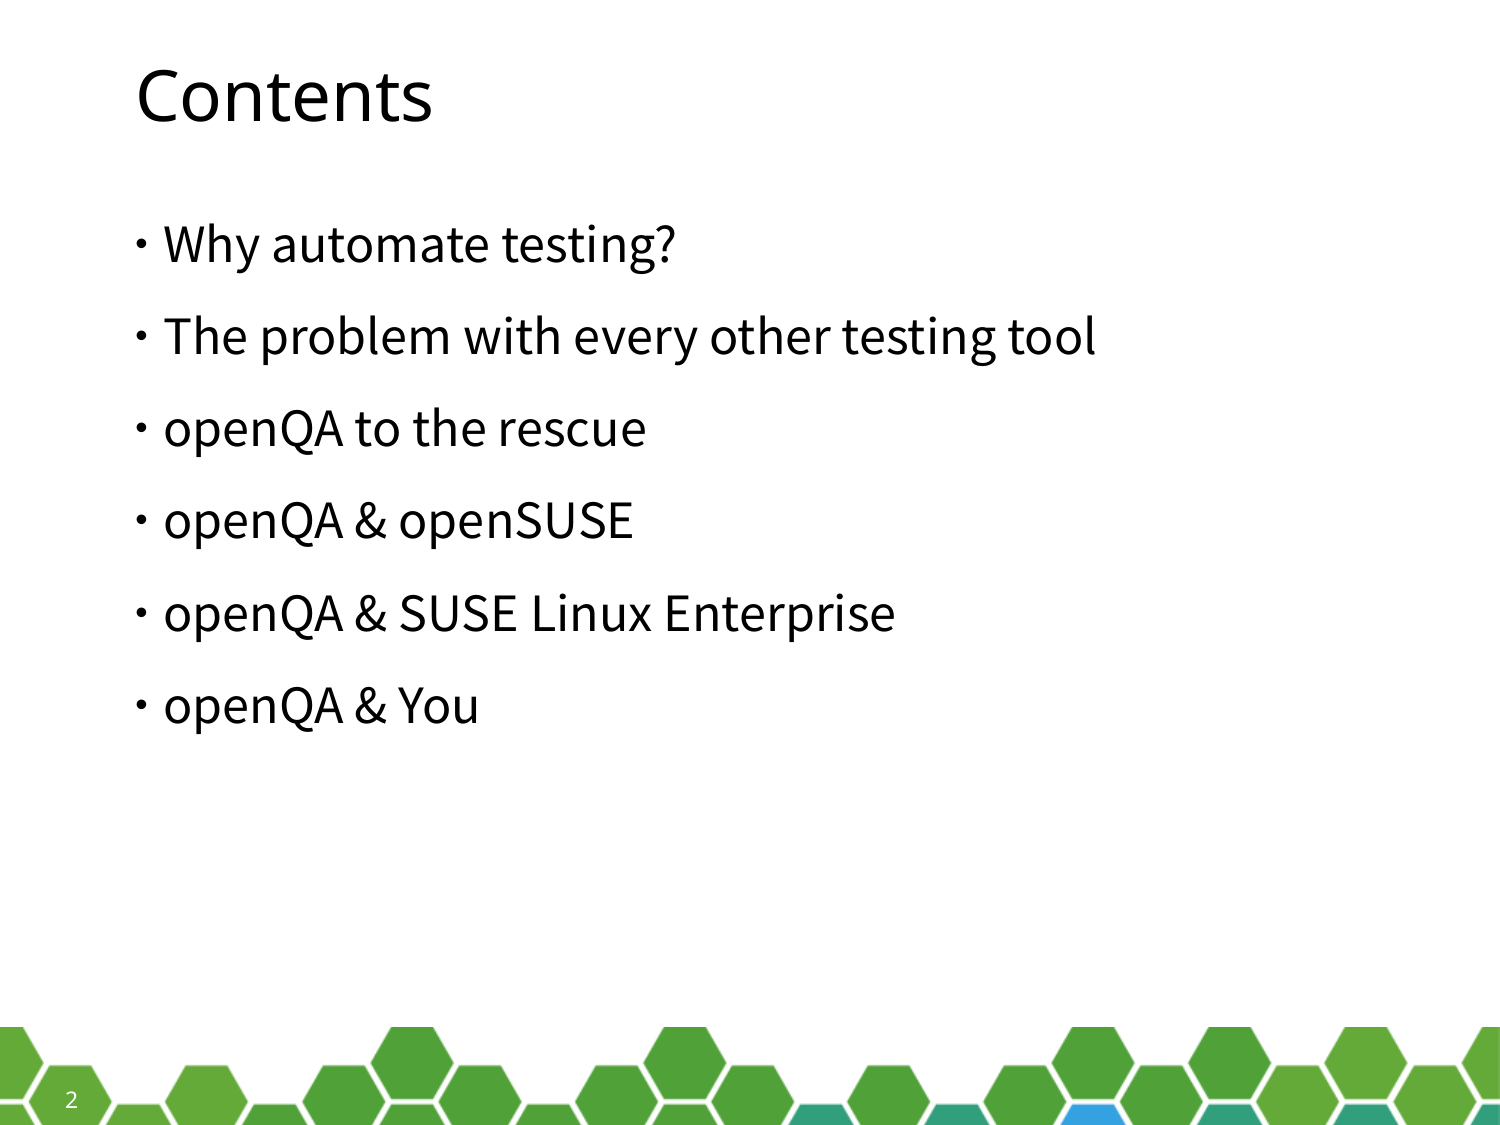

# Contents
Why automate testing?
The problem with every other testing tool
openQA to the rescue
openQA & openSUSE
openQA & SUSE Linux Enterprise
openQA & You